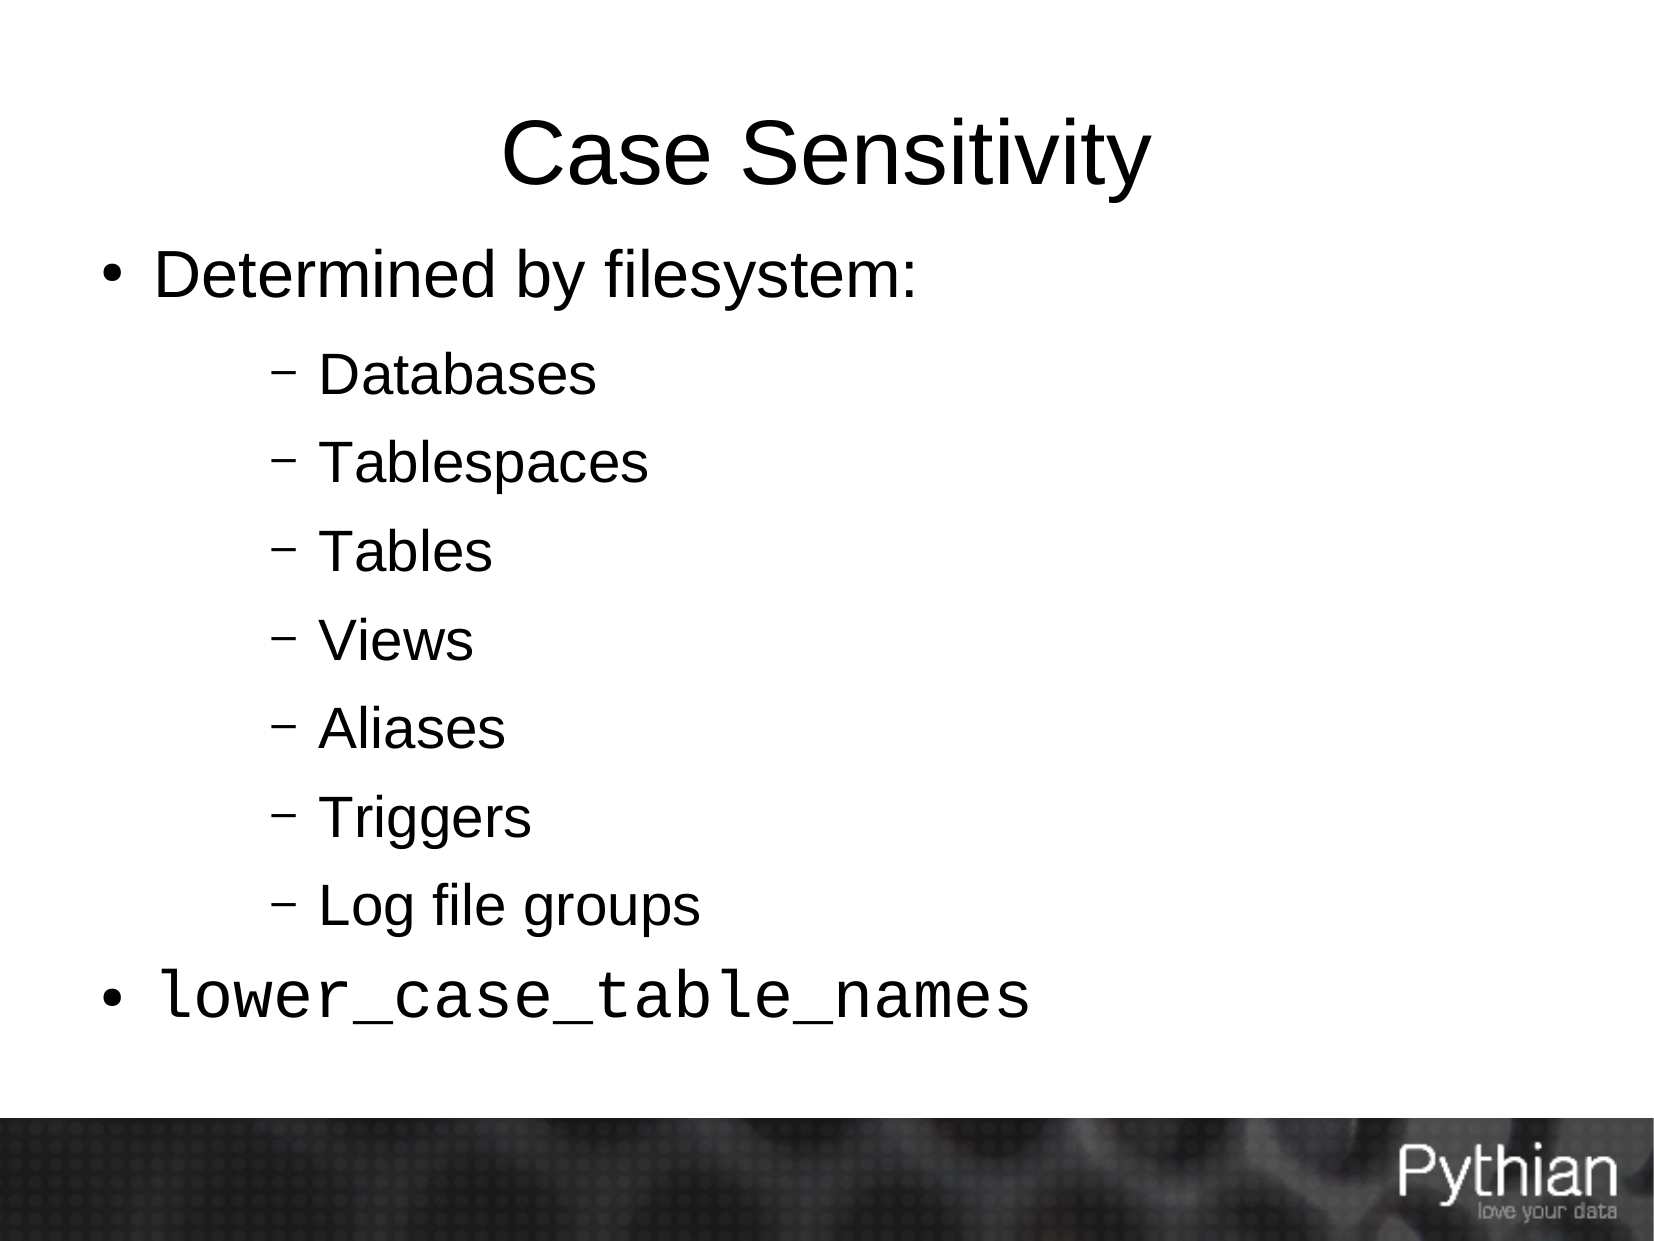

# Case Sensitivity
Determined by filesystem:
Databases
Tablespaces
Tables
Views
Aliases
Triggers
Log file groups
lower_case_table_names